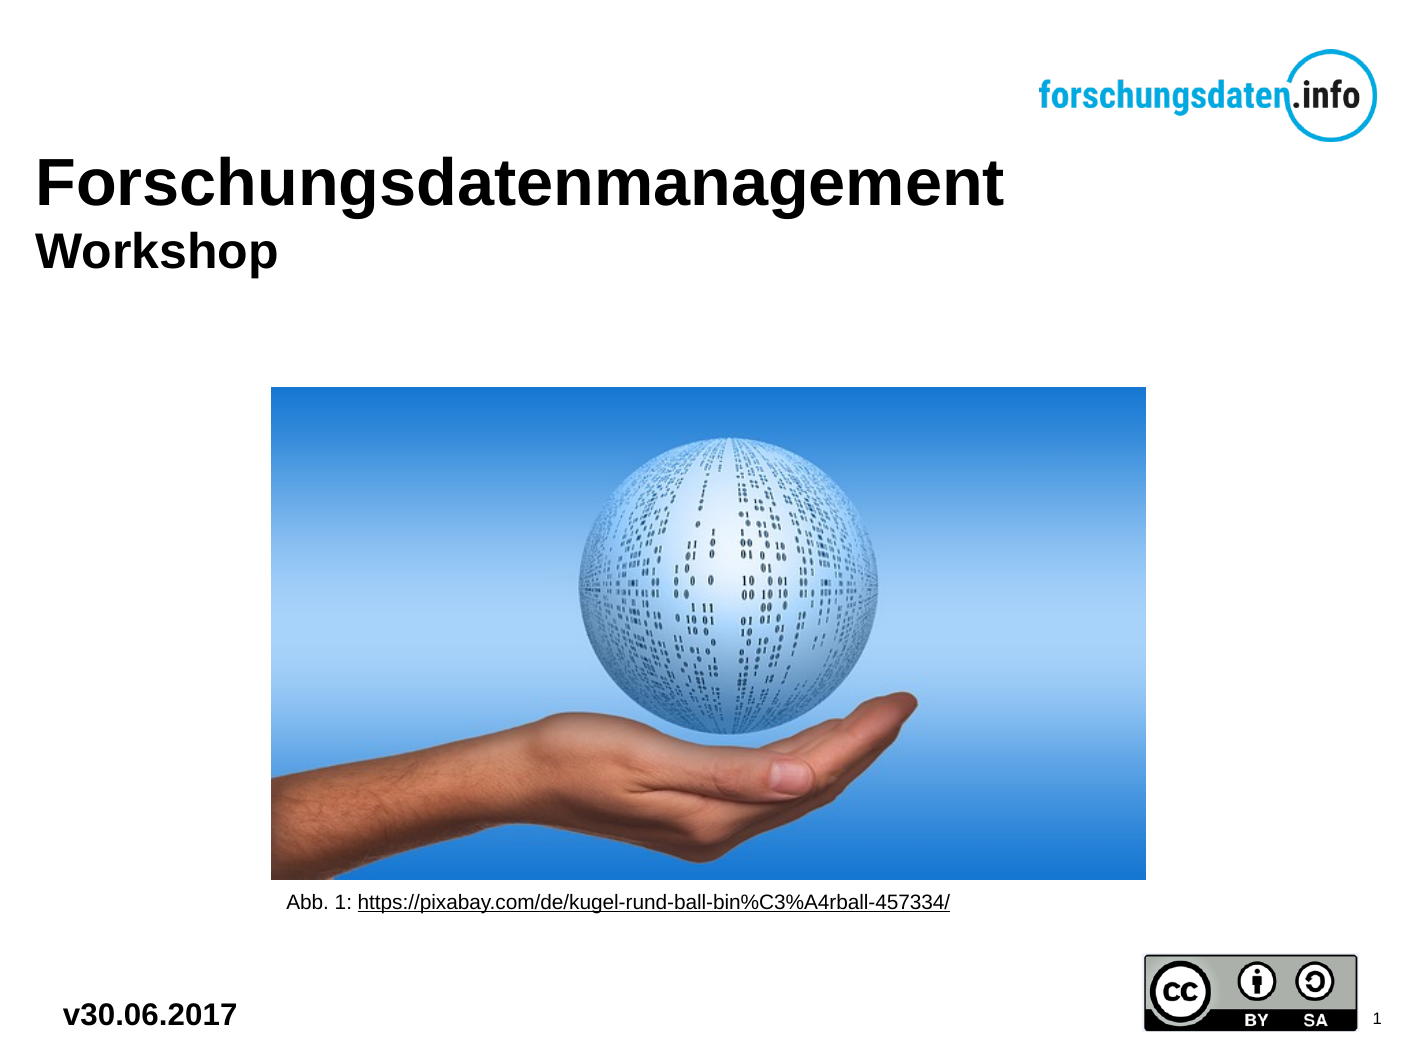

# Forschungsdatenmanagement Workshop
Abb. 1: https://pixabay.com/de/kugel-rund-ball-bin%C3%A4rball-457334/
v30.06.2017